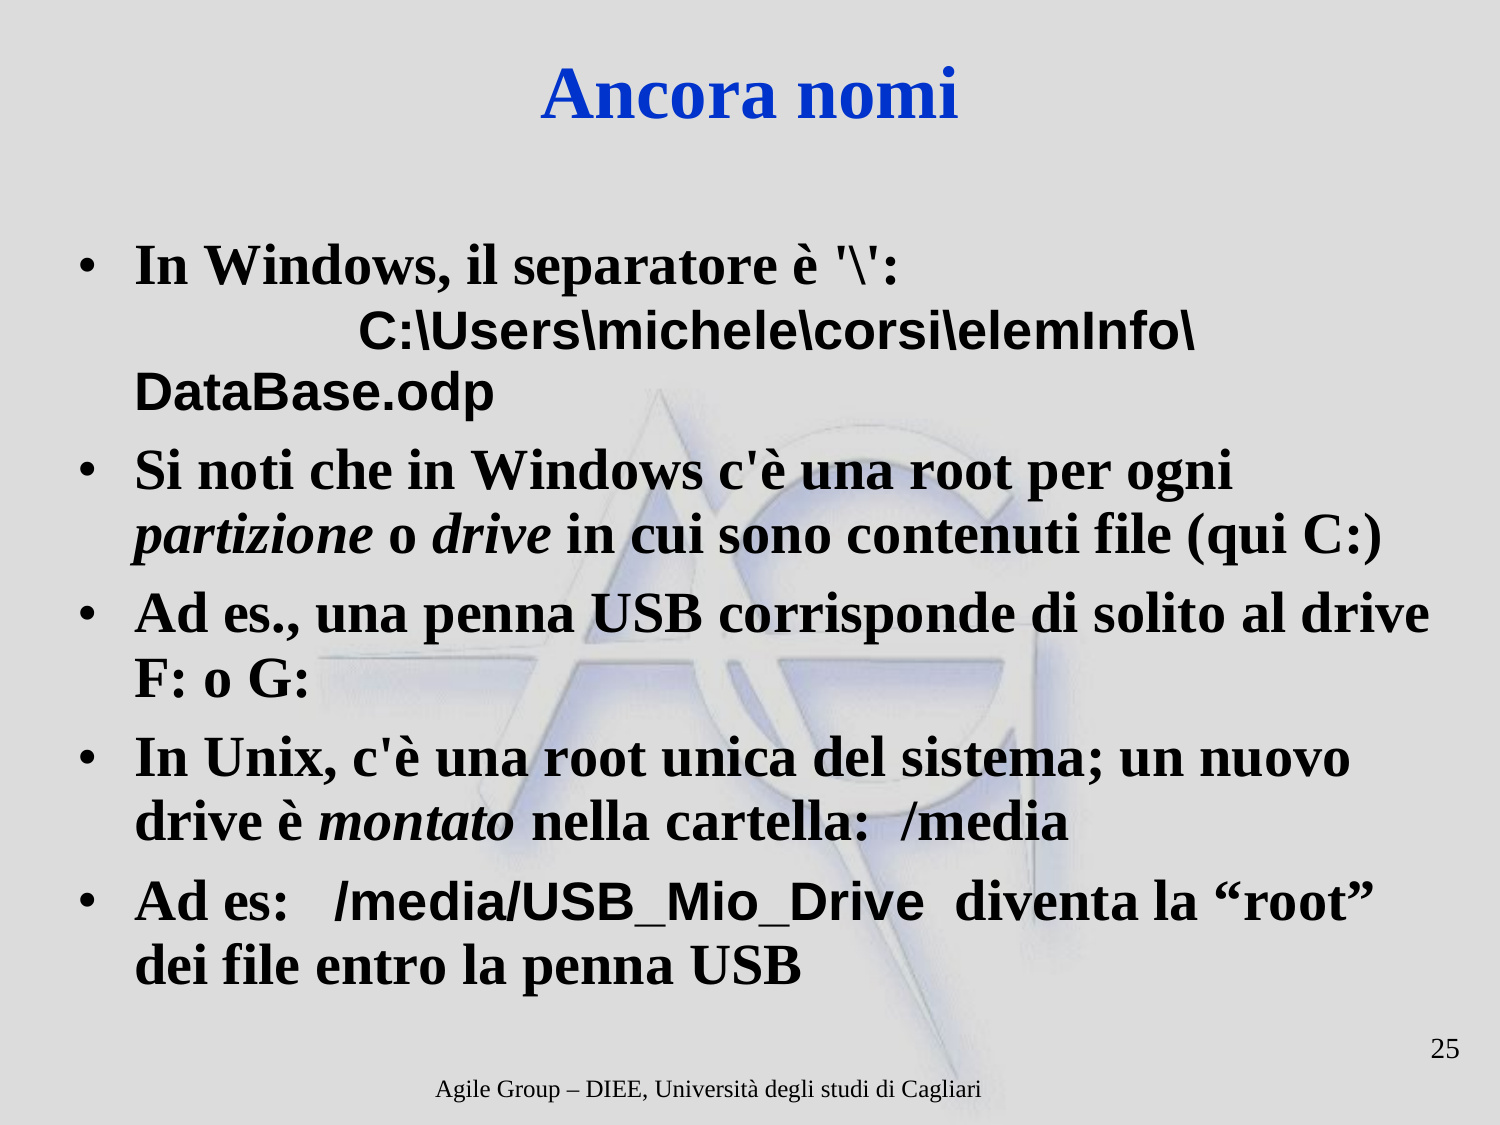

# Ancora nomi
In Windows, il separatore è '\':
 	 C:\Users\michele\corsi\elemInfo\DataBase.odp
Si noti che in Windows c'è una root per ogni partizione o drive in cui sono contenuti file (qui C:)
Ad es., una penna USB corrisponde di solito al drive F: o G:
In Unix, c'è una root unica del sistema; un nuovo drive è montato nella cartella: /media
Ad es: /media/USB_Mio_Drive diventa la “root” dei file entro la penna USB
25